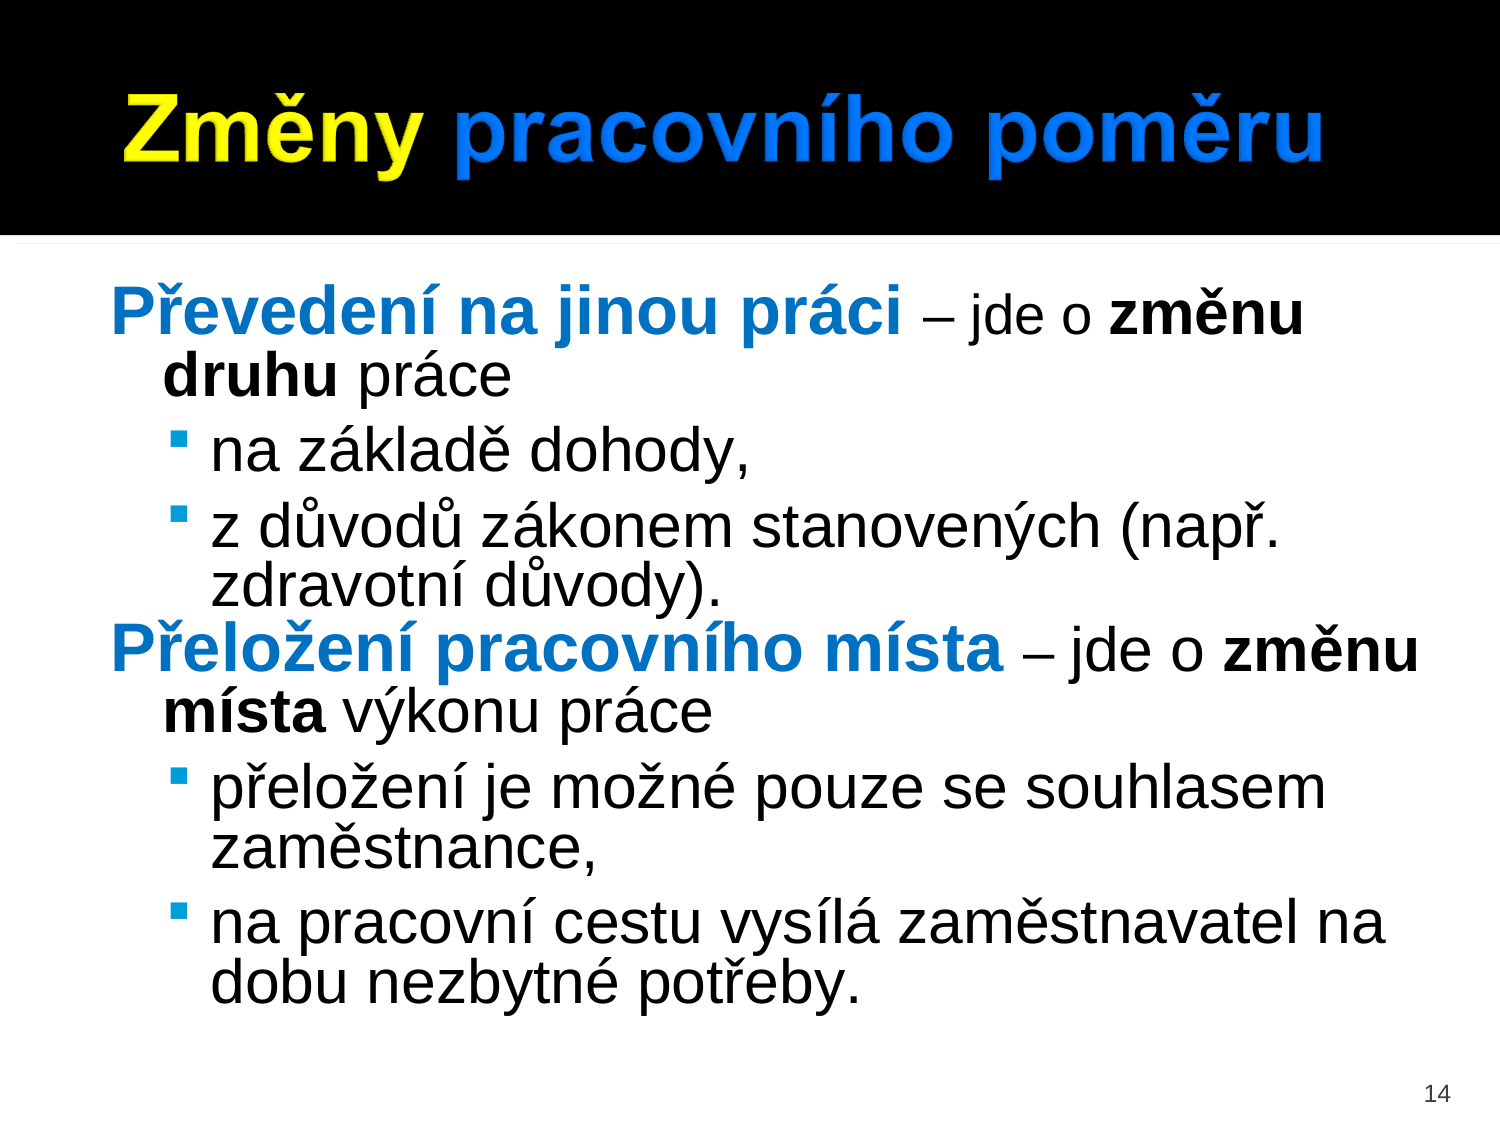

# Převedení na jinou práci – jde o změnu druhu práce
na základě dohody,
z důvodů zákonem stanovených (např. zdravotní důvody).
Přeložení pracovního místa – jde o změnu místa výkonu práce
přeložení je možné pouze se souhlasem zaměstnance,
na pracovní cestu vysílá zaměstnavatel na dobu nezbytné potřeby.